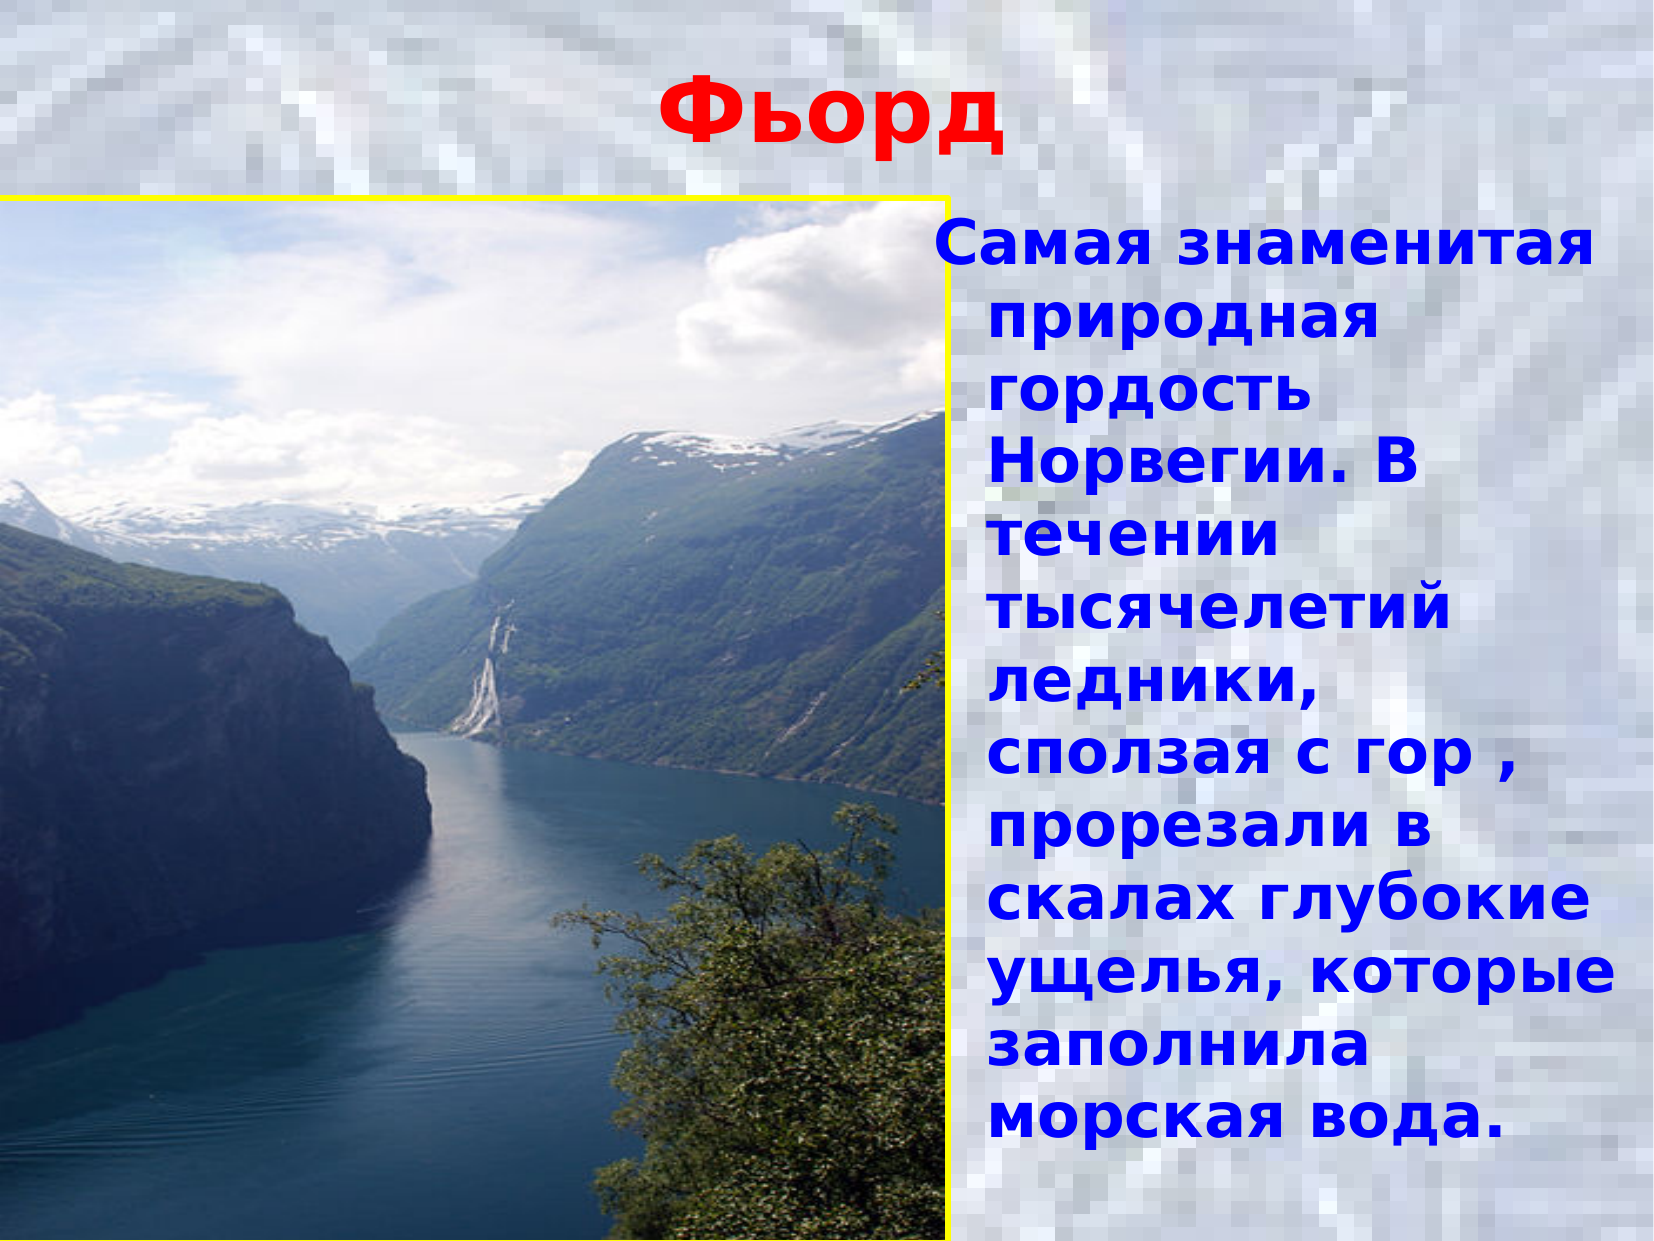

# Фьорд
Самая знаменитая природная гордость Норвегии. В течении тысячелетий ледники, сползая с гор , прорезали в скалах глубокие ущелья, которые заполнила морская вода.